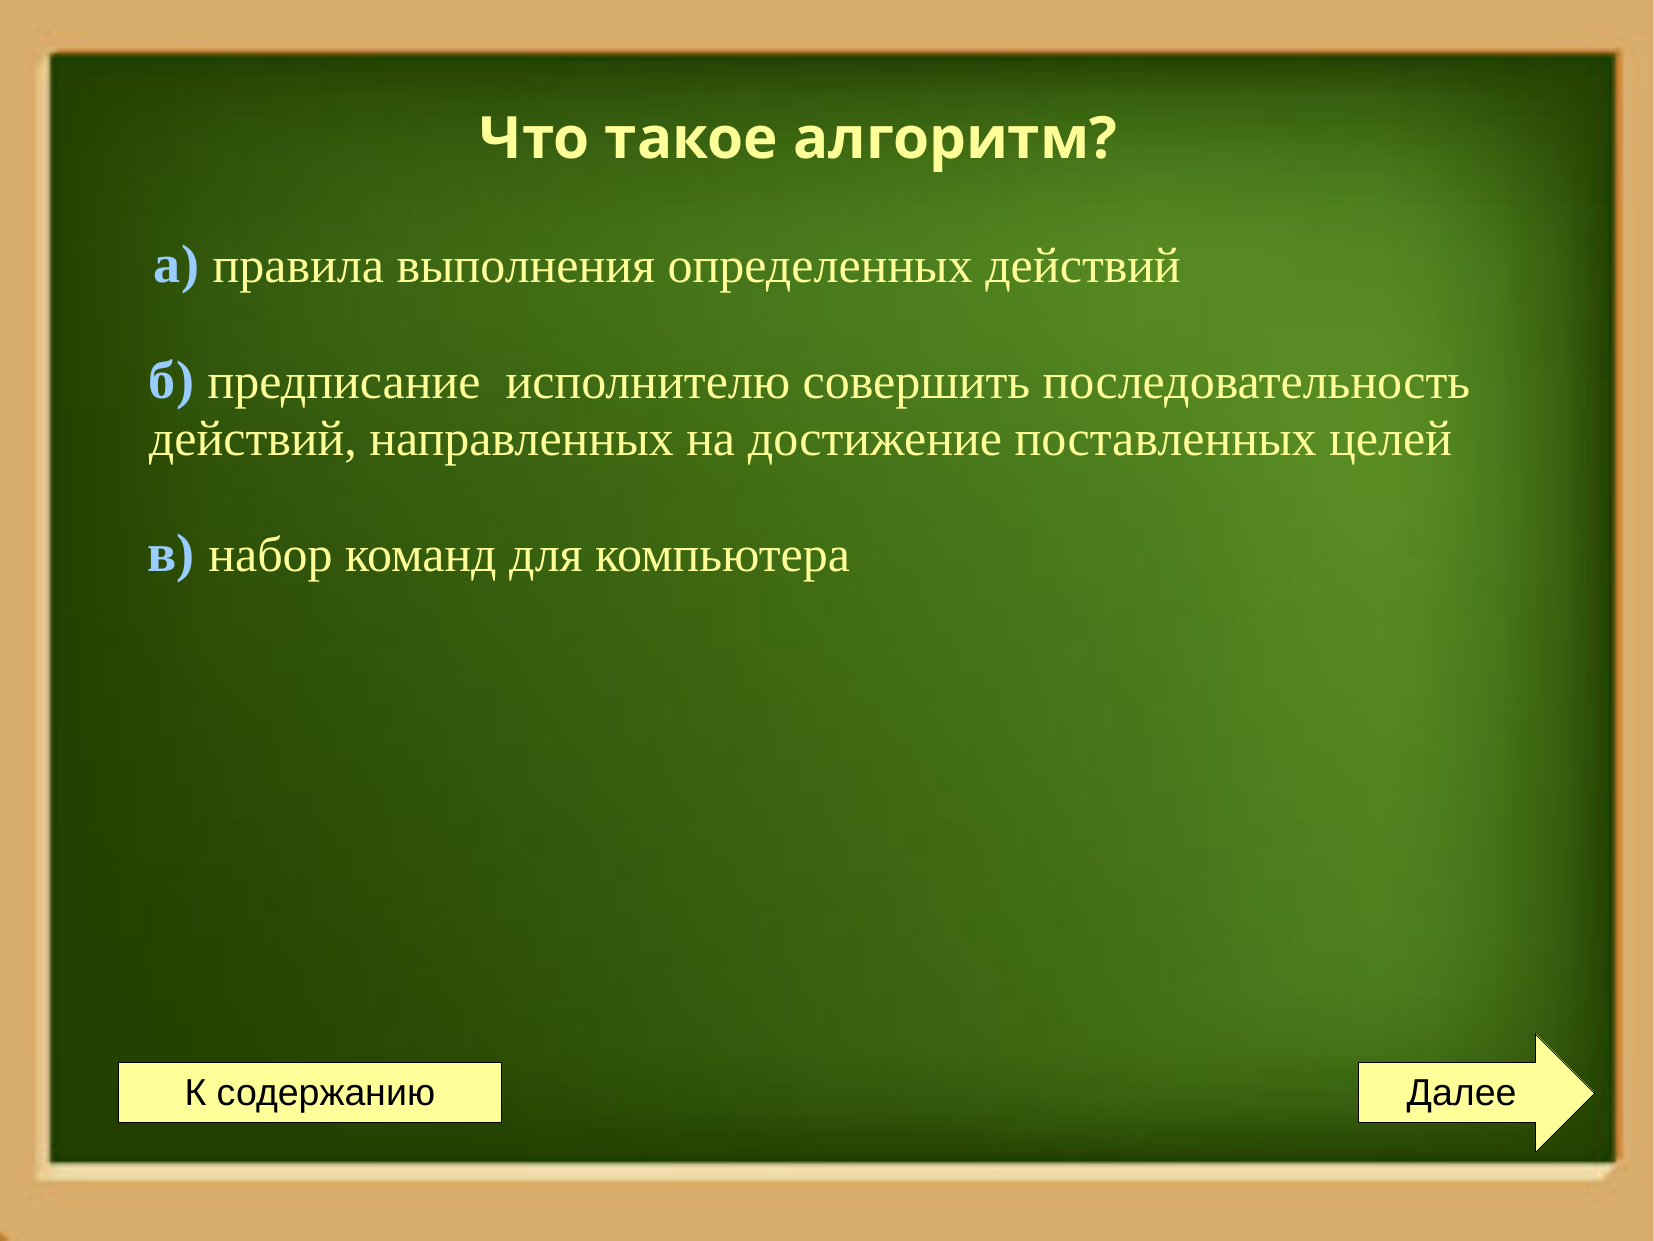

Что такое алгоритм?
а) правила выполнения определенных действий
б) предписание исполнителю совершить последовательность действий, направленных на достижение поставленных целей
в) набор команд для компьютера
Далее
К содержанию
# 1. Что такое алгоритм?
а) правила выполнения определенных действий
б) предписание исполнителю совершить последовательность действий, направленных на достижение поставленных целей
в) набор команд для компьютера